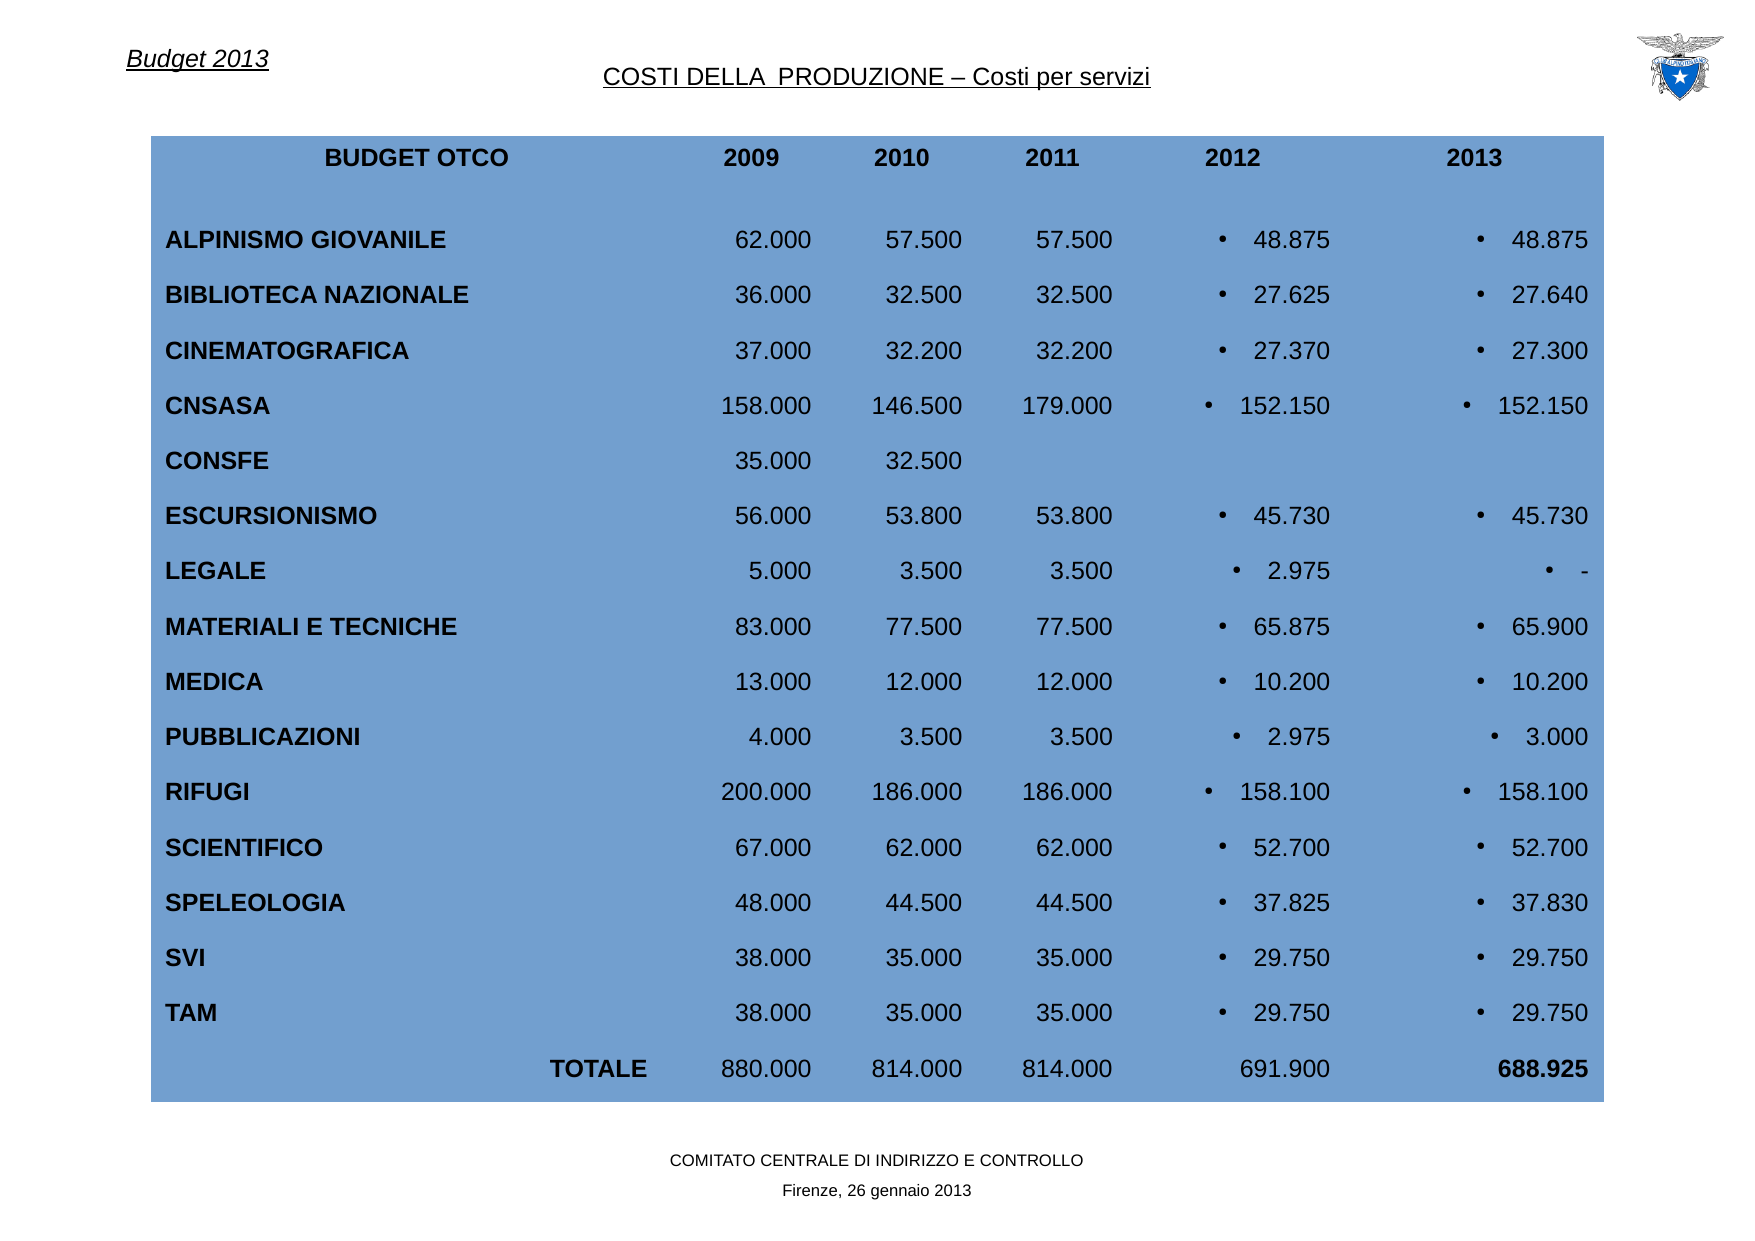

Budget 2013
COSTI DELLA PRODUZIONE – Costi per servizi
| BUDGET OTCO | 2009 | 2010 | 2011 | 2012 | 2013 |
| --- | --- | --- | --- | --- | --- |
| ALPINISMO GIOVANILE | 62.000 | 57.500 | 57.500 | 48.875 | 48.875 |
| BIBLIOTECA NAZIONALE | 36.000 | 32.500 | 32.500 | 27.625 | 27.640 |
| CINEMATOGRAFICA | 37.000 | 32.200 | 32.200 | 27.370 | 27.300 |
| CNSASA | 158.000 | 146.500 | 179.000 | 152.150 | 152.150 |
| CONSFE | 35.000 | 32.500 | | | |
| ESCURSIONISMO | 56.000 | 53.800 | 53.800 | 45.730 | 45.730 |
| LEGALE | 5.000 | 3.500 | 3.500 | 2.975 | - |
| MATERIALI E TECNICHE | 83.000 | 77.500 | 77.500 | 65.875 | 65.900 |
| MEDICA | 13.000 | 12.000 | 12.000 | 10.200 | 10.200 |
| PUBBLICAZIONI | 4.000 | 3.500 | 3.500 | 2.975 | 3.000 |
| RIFUGI | 200.000 | 186.000 | 186.000 | 158.100 | 158.100 |
| SCIENTIFICO | 67.000 | 62.000 | 62.000 | 52.700 | 52.700 |
| SPELEOLOGIA | 48.000 | 44.500 | 44.500 | 37.825 | 37.830 |
| SVI | 38.000 | 35.000 | 35.000 | 29.750 | 29.750 |
| TAM | 38.000 | 35.000 | 35.000 | 29.750 | 29.750 |
| TOTALE | 880.000 | 814.000 | 814.000 | 691.900 | 688.925 |
COMITATO CENTRALE DI INDIRIZZO E CONTROLLO
Firenze, 26 gennaio 2013